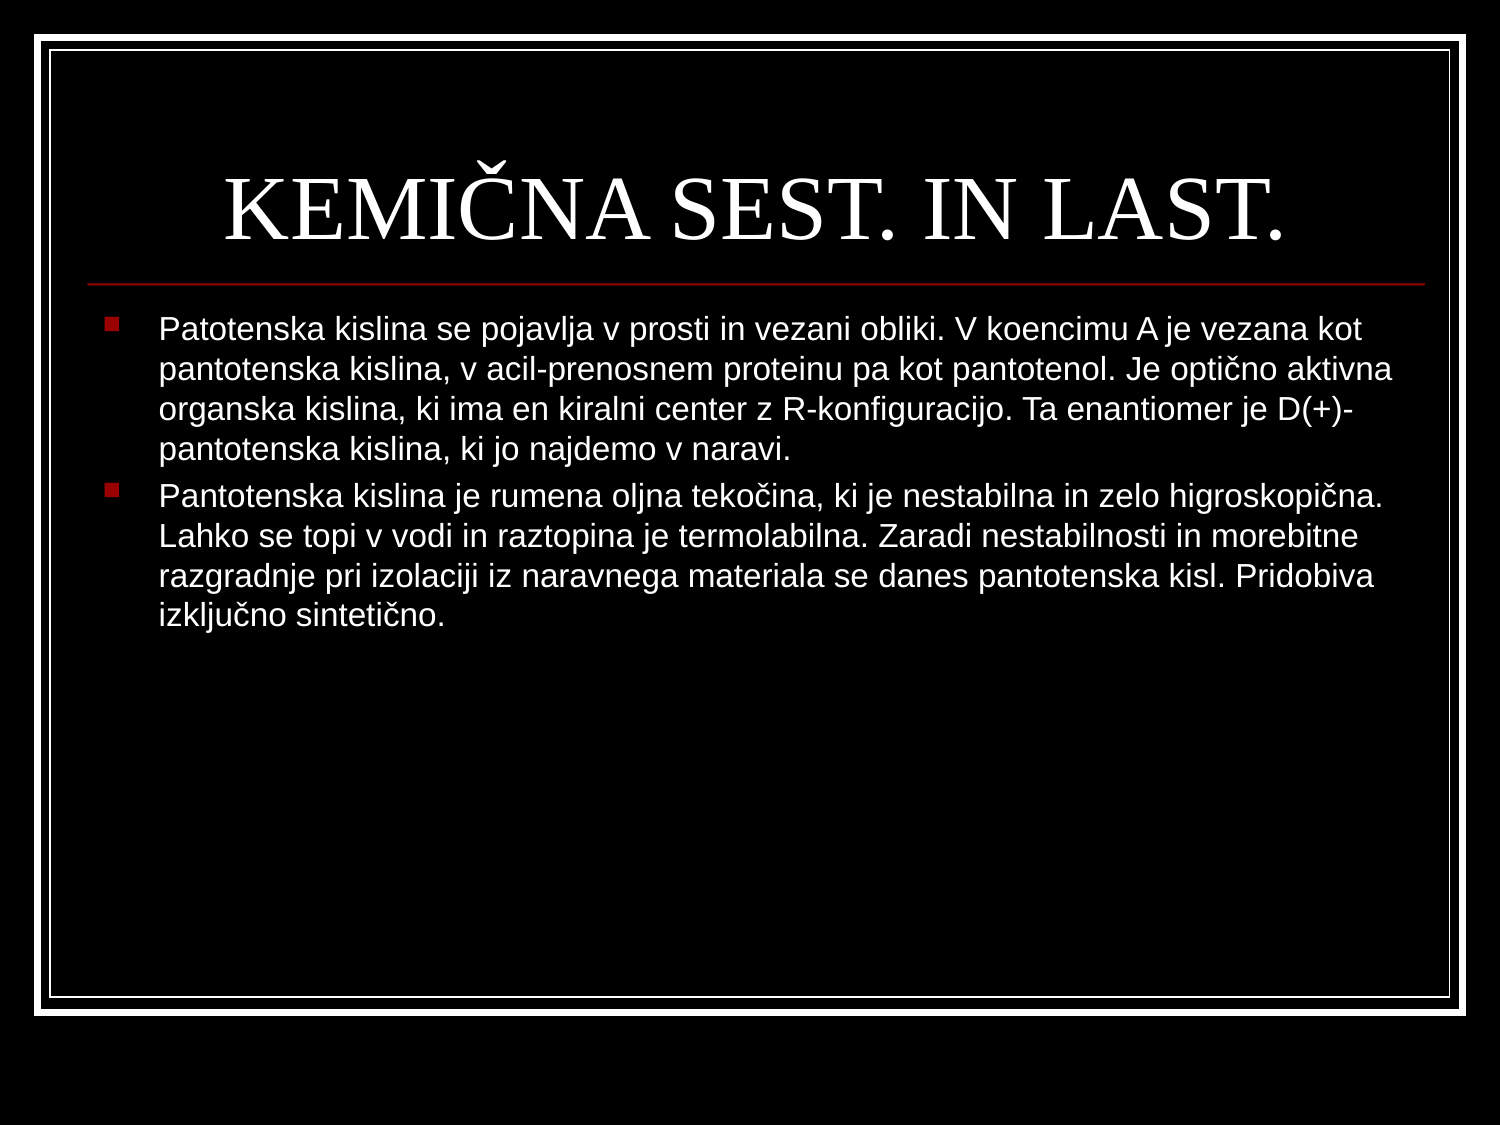

# KEMIČNA SEST. IN LAST.
Patotenska kislina se pojavlja v prosti in vezani obliki. V koencimu A je vezana kot pantotenska kislina, v acil-prenosnem proteinu pa kot pantotenol. Je optično aktivna organska kislina, ki ima en kiralni center z R-konfiguracijo. Ta enantiomer je D(+)-pantotenska kislina, ki jo najdemo v naravi.
Pantotenska kislina je rumena oljna tekočina, ki je nestabilna in zelo higroskopična. Lahko se topi v vodi in raztopina je termolabilna. Zaradi nestabilnosti in morebitne razgradnje pri izolaciji iz naravnega materiala se danes pantotenska kisl. Pridobiva izključno sintetično.